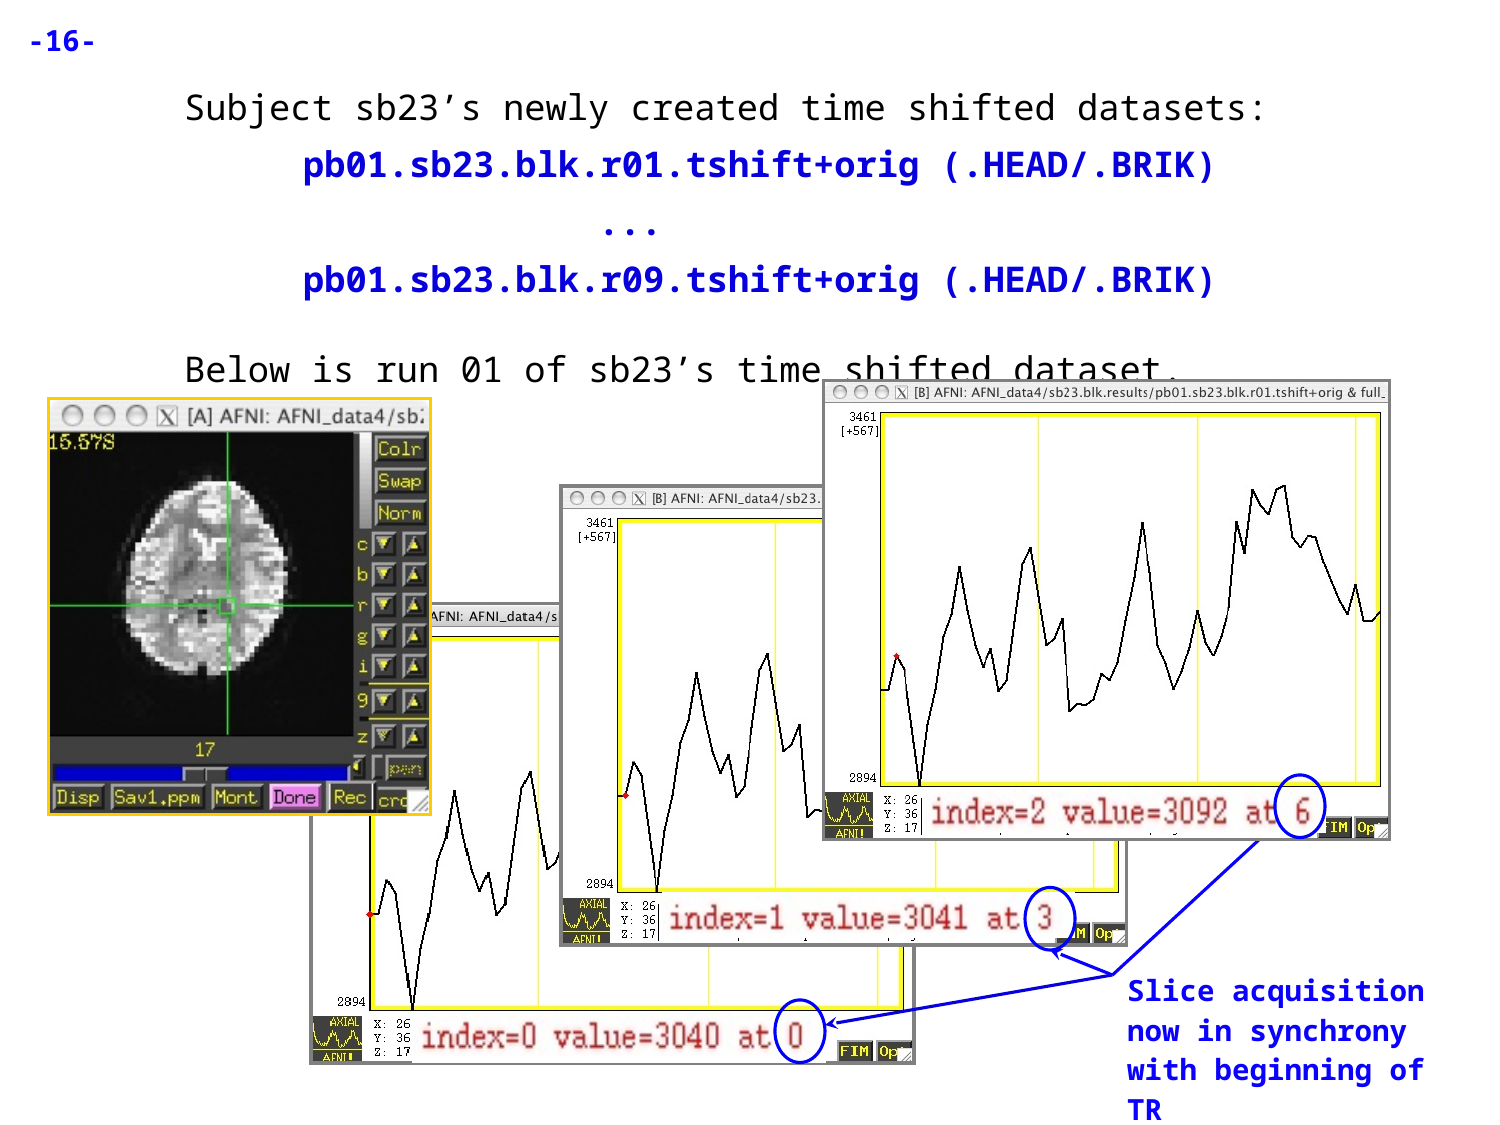

# Subject sb23’s newly created time shifted datasets:
 pb01.sb23.blk.r01.tshift+orig (.HEAD/.BRIK)
	 		 ...
 pb01.sb23.blk.r09.tshift+orig (.HEAD/.BRIK)
Below is run 01 of sb23’s time shifted dataset.
Slice acquisition now in synchrony with beginning of TR